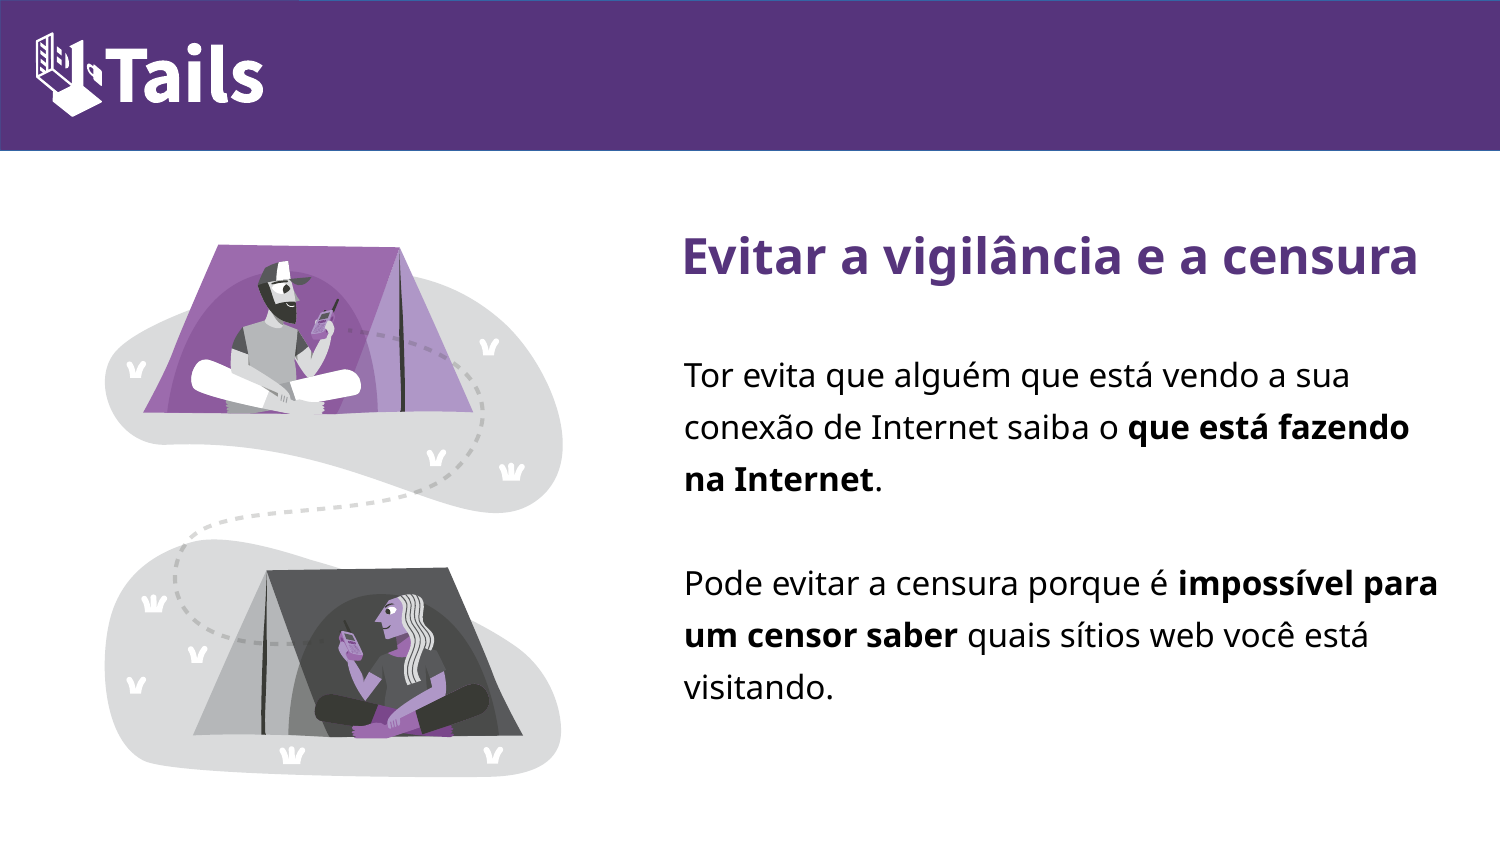

# Evitar a vigilância e a censura
Tor evita que alguém que está vendo a sua conexão de Internet saiba o que está fazendo na Internet.
Pode evitar a censura porque é impossível para um censor saber quais sítios web você está visitando.